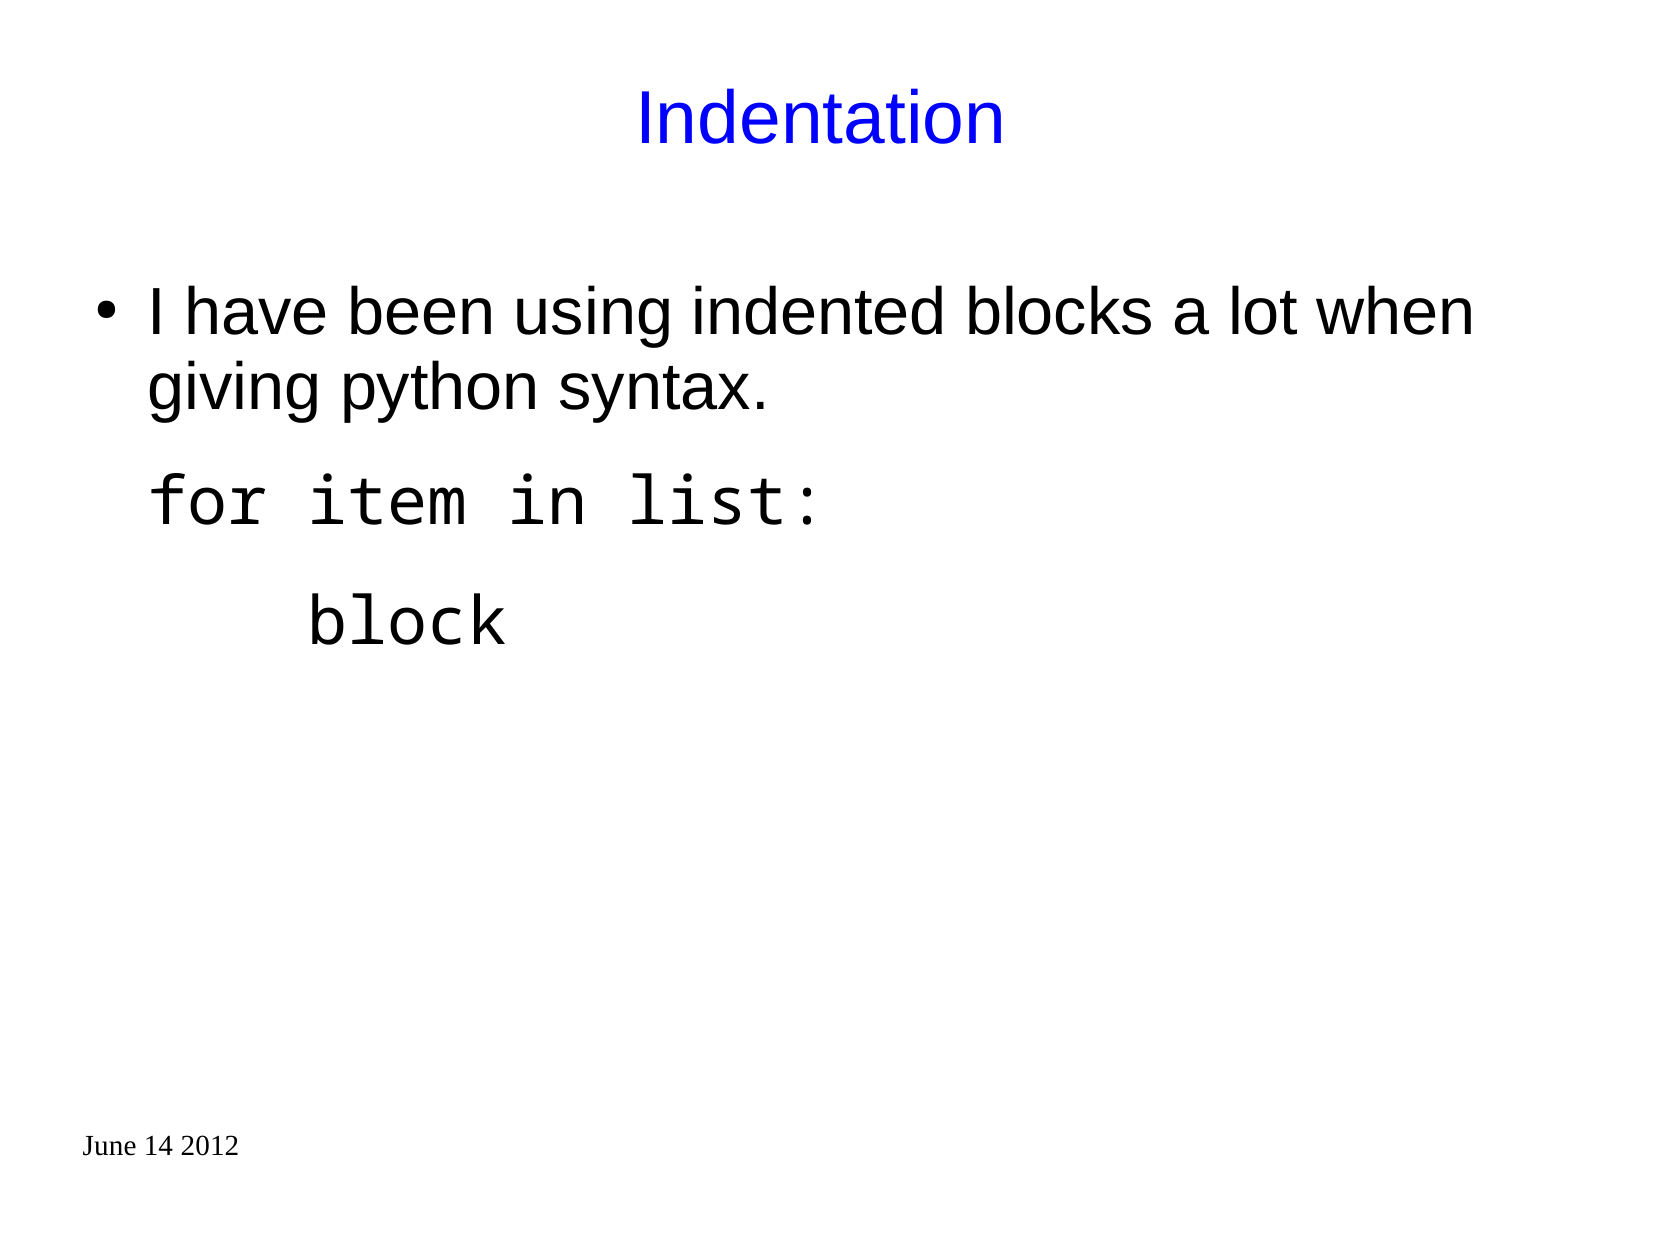

# Indentation
I have been using indented blocks a lot when giving python syntax.
for item in list:
 block
June 14 2012